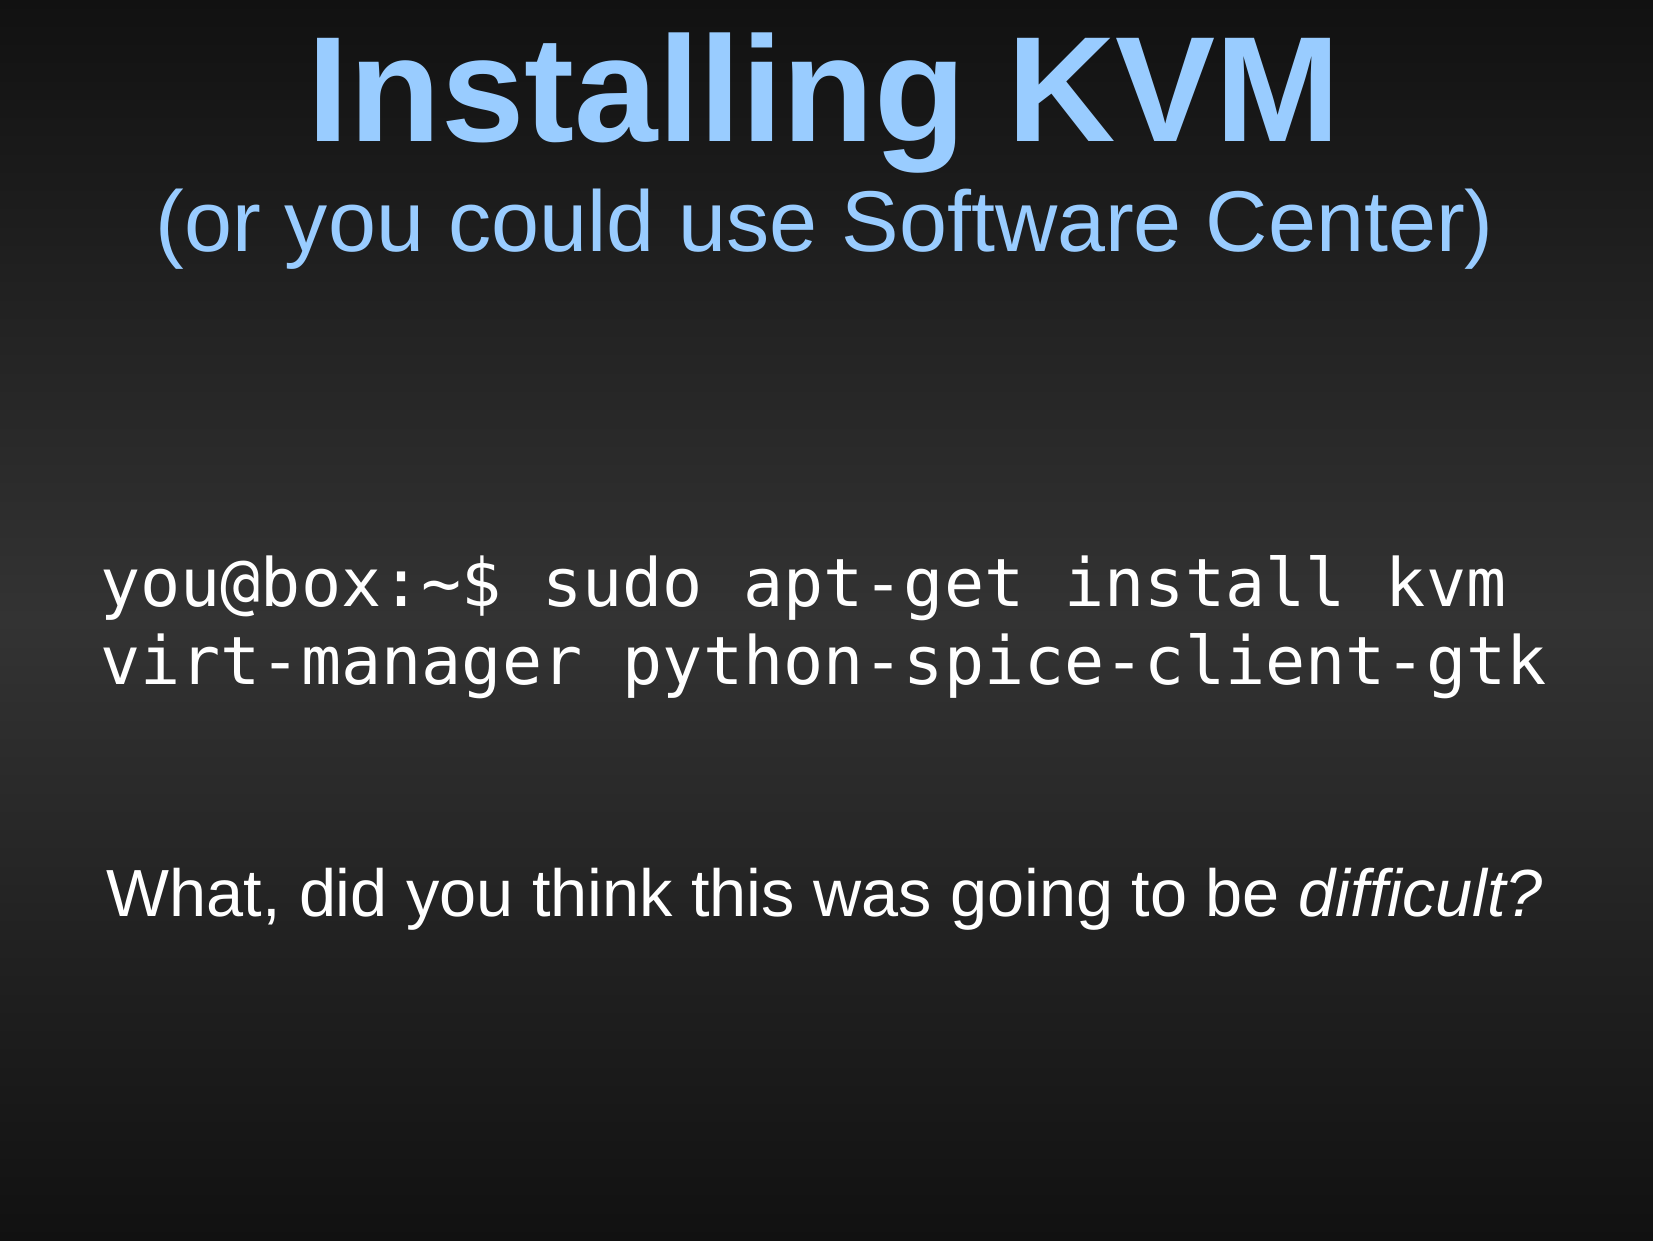

# Installing KVM (or you could use Software Center)
you@box:~$ sudo apt-get install kvm
virt-manager python-spice-client-gtk
What, did you think this was going to be difficult?